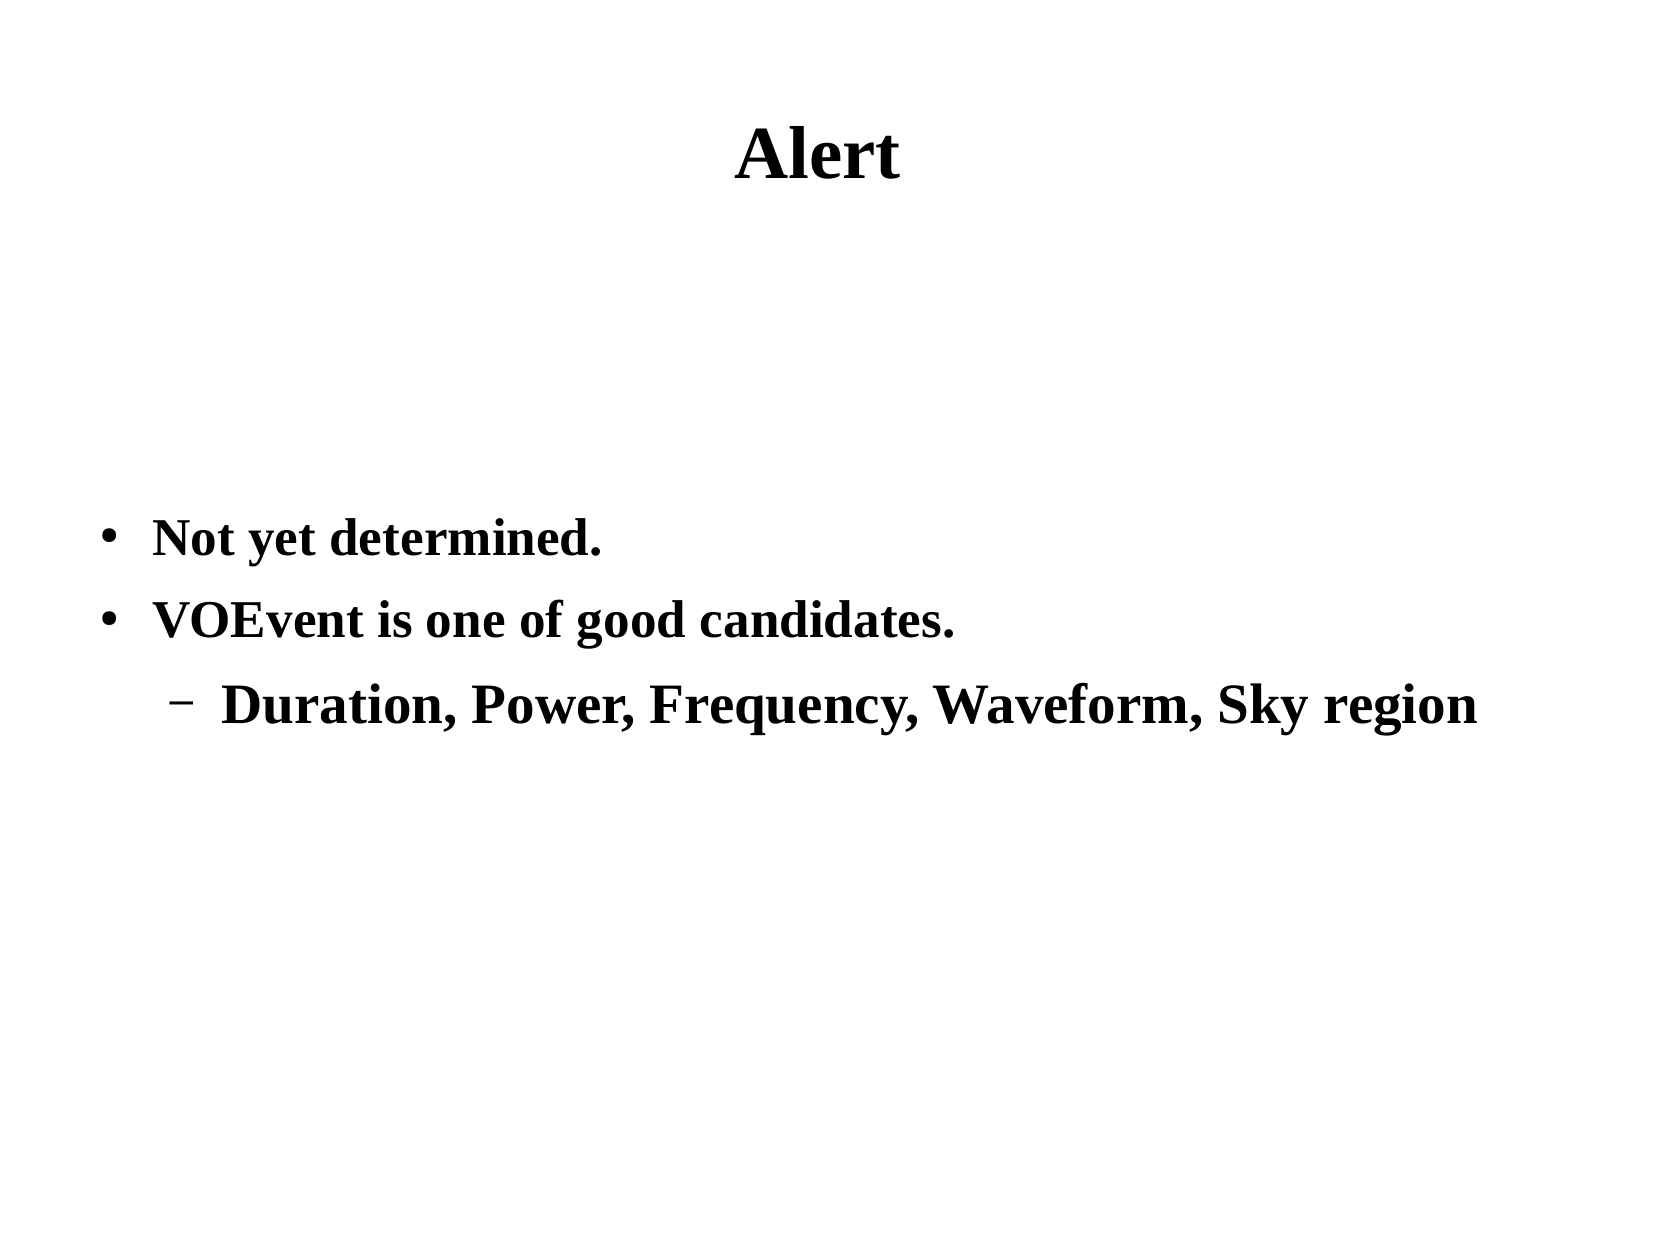

# Alert
Not yet determined.
VOEvent is one of good candidates.
Duration, Power, Frequency, Waveform, Sky region